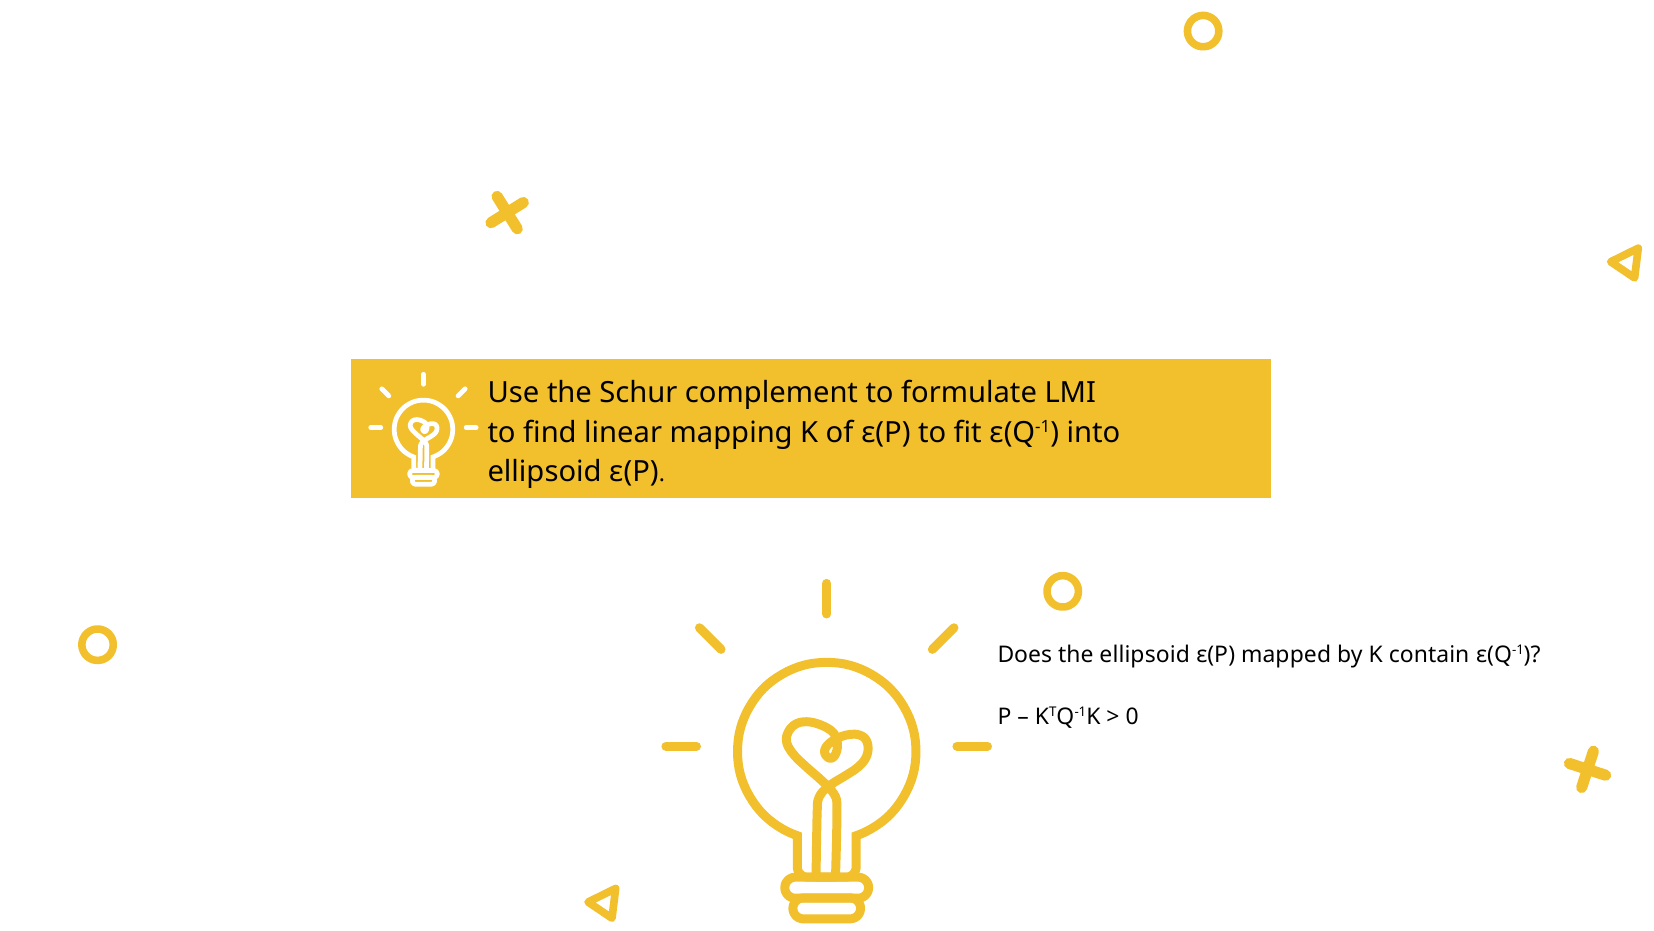

Use the Schur complement to formulate LMI
to find linear mapping K of ε(P) to fit ε(Q-1) into ellipsoid ε(P).
Does the ellipsoid ε(P) mapped by K contain ε(Q-1)?
P – KTQ-1K > 0